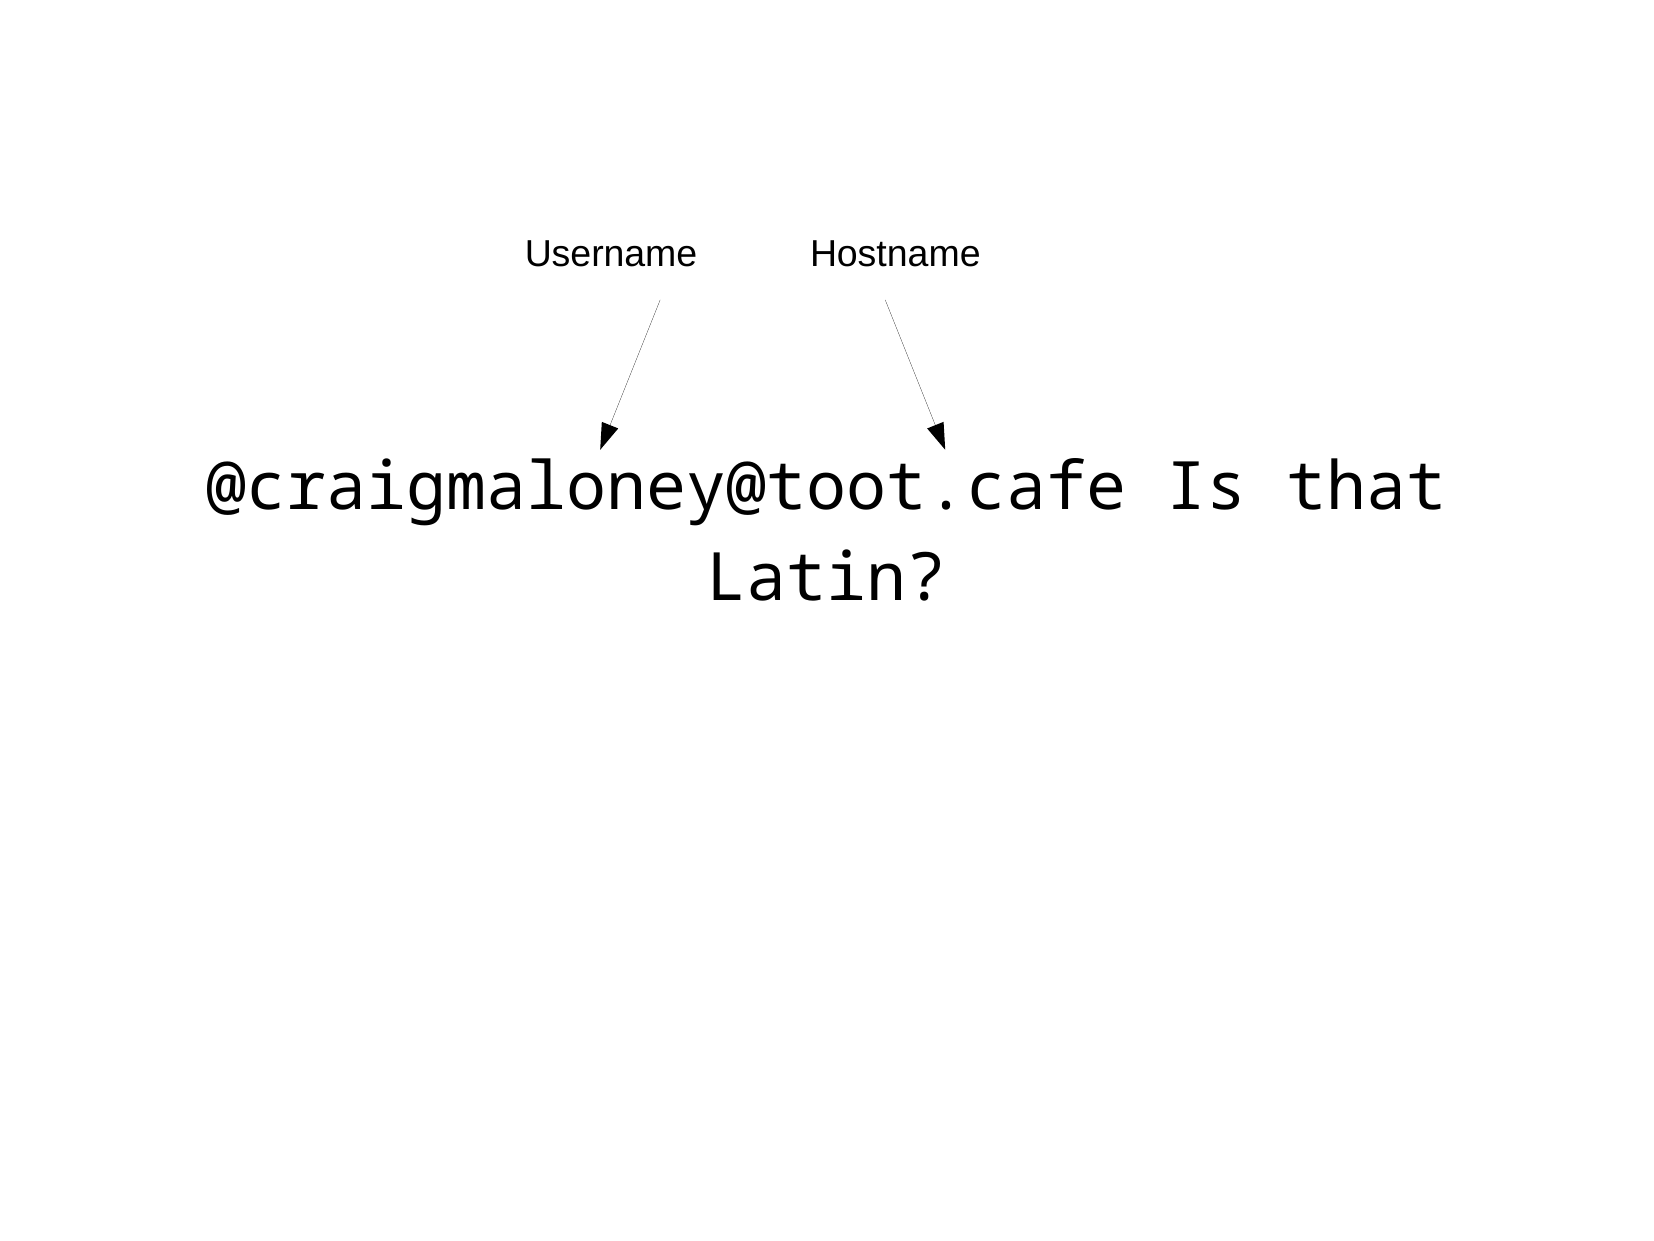

# @craigmaloney@toot.cafe Is that Latin?
Username
Hostname